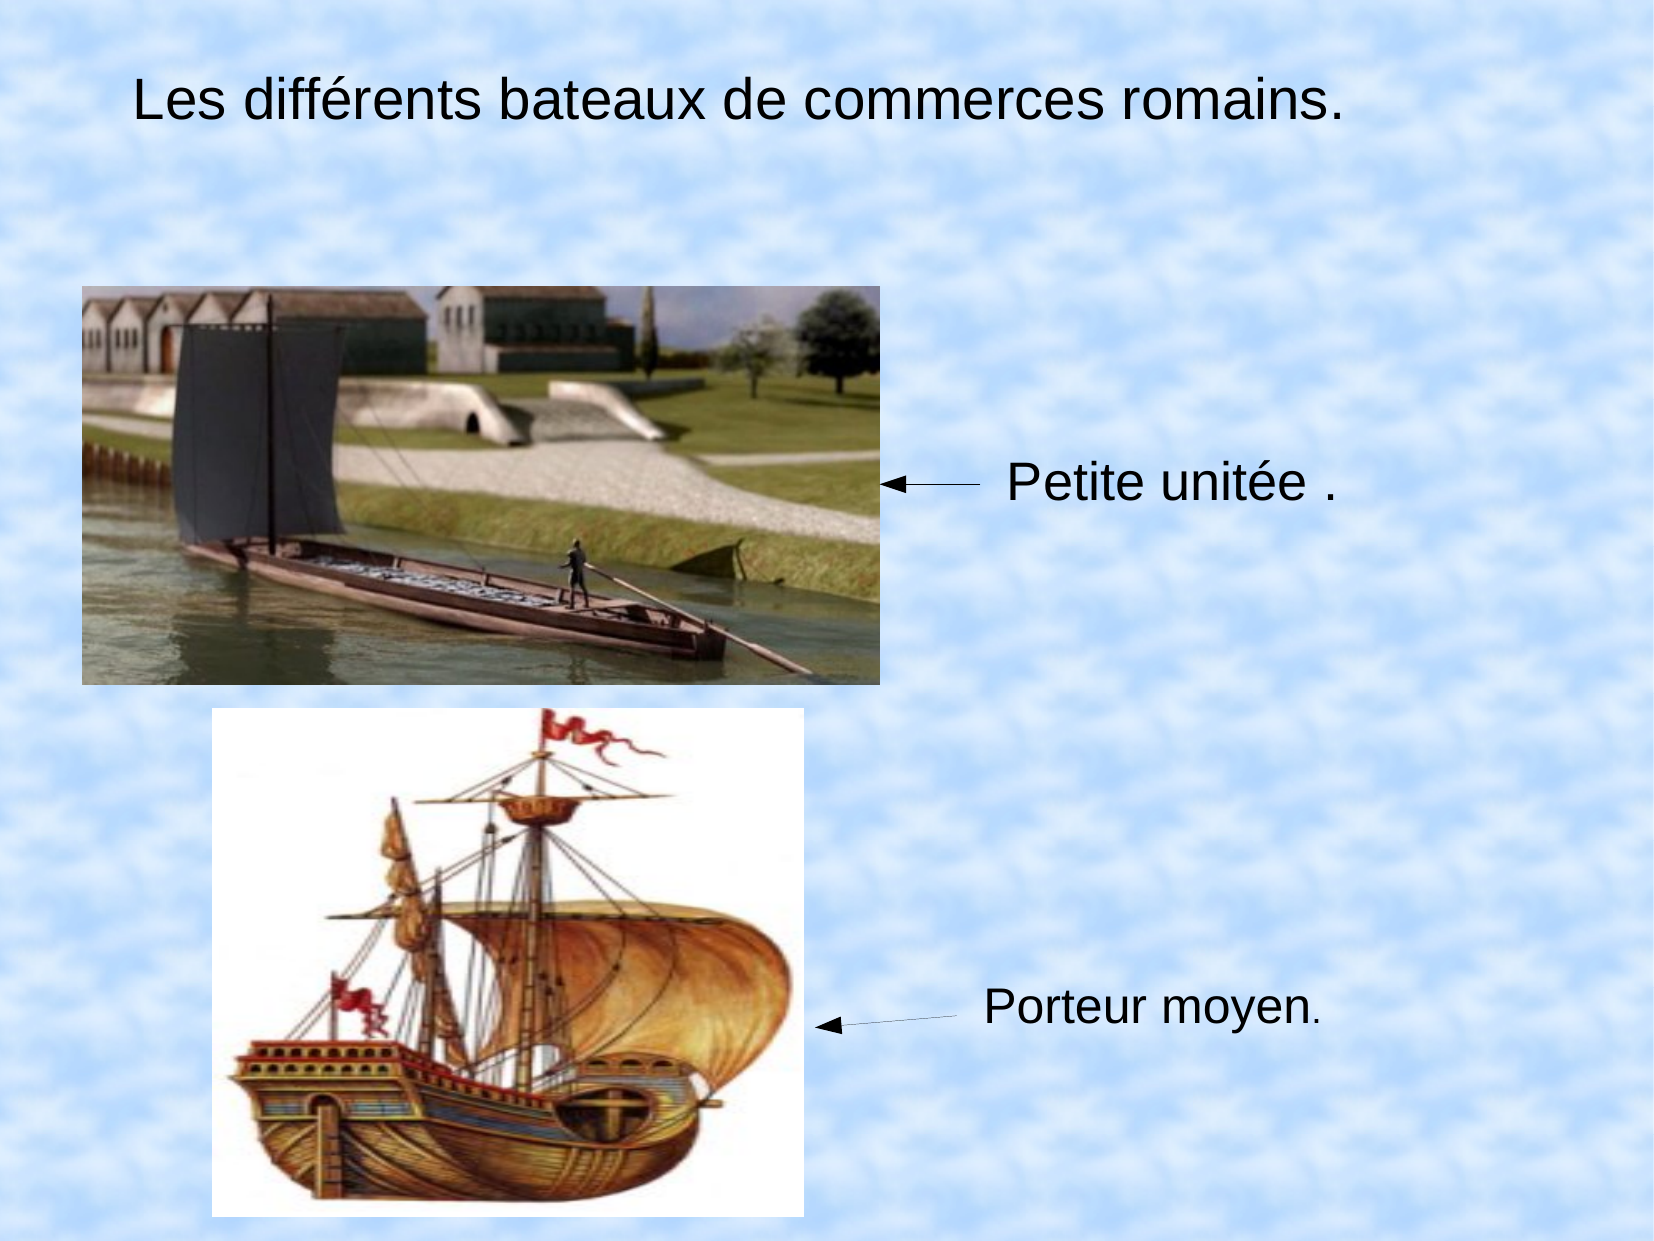

Les différents bateaux de commerces romains.
Petite unitée .
Porteur moyen.